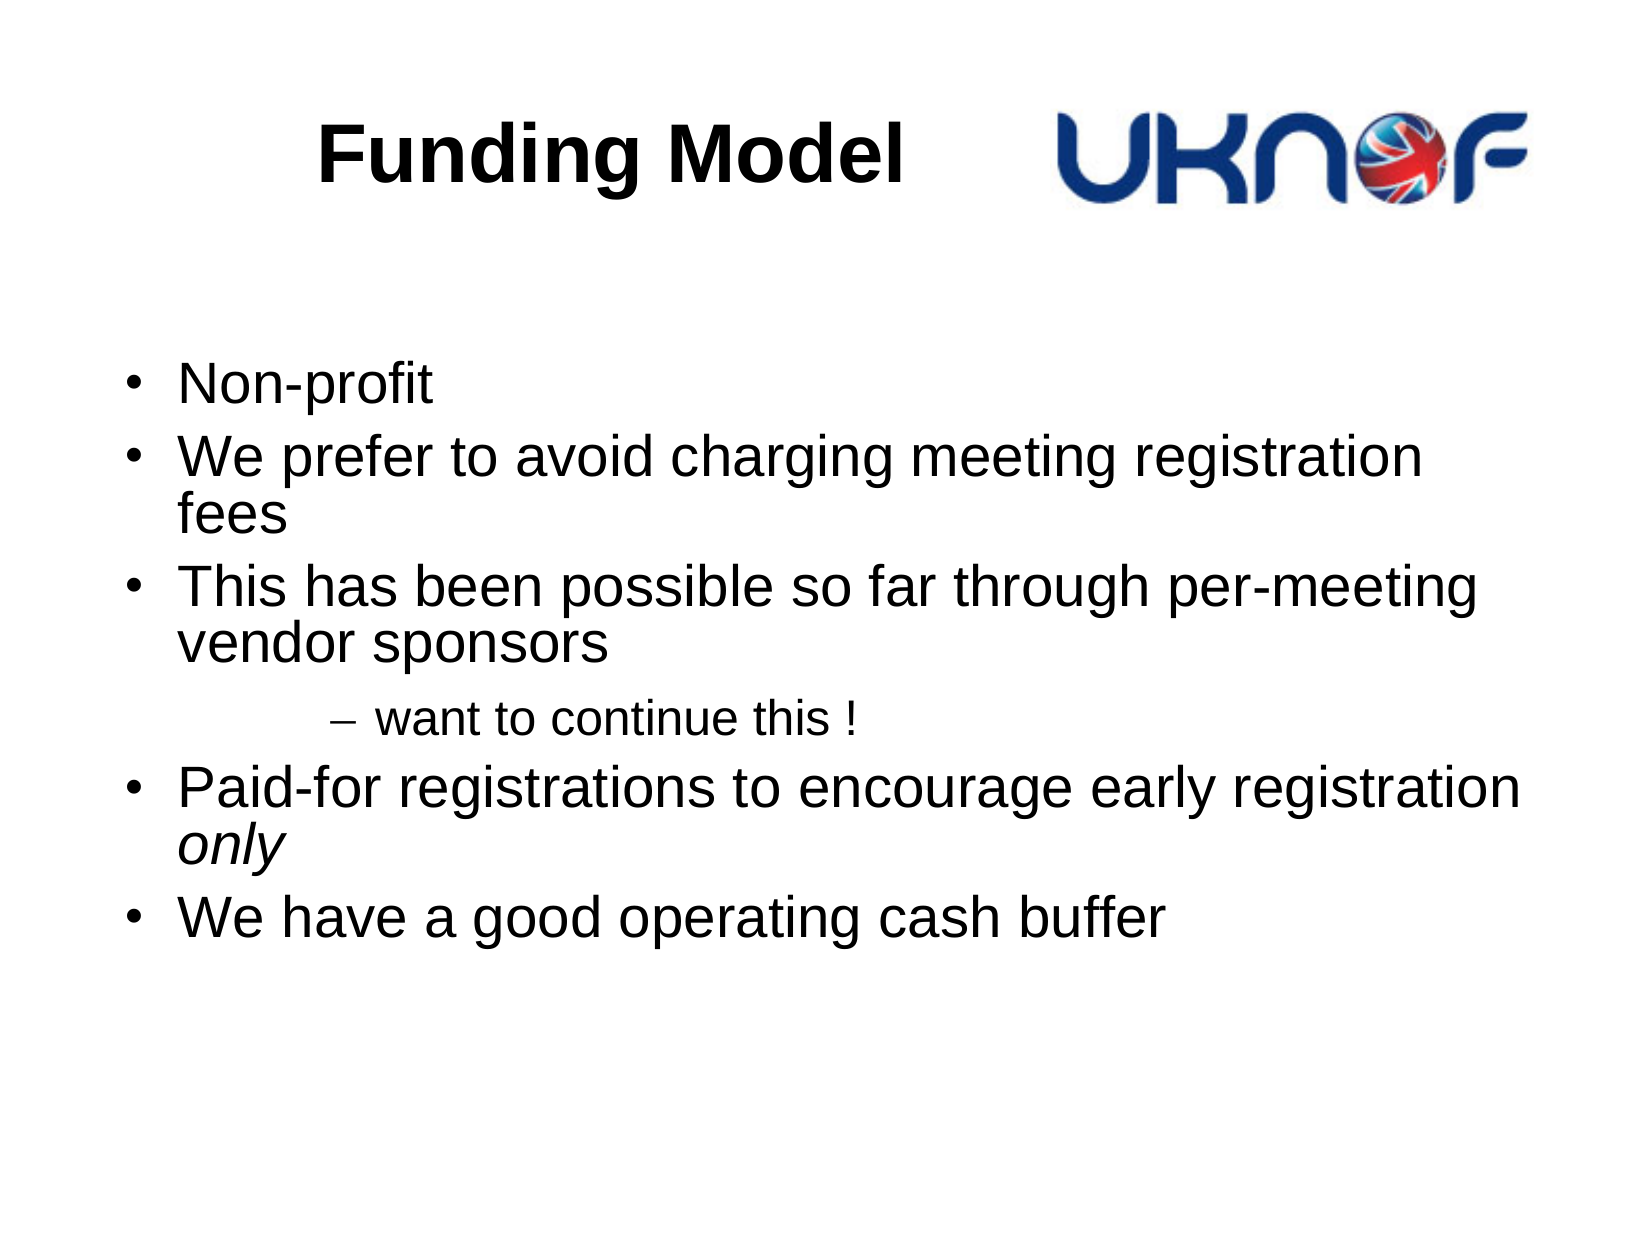

# Funding Model
Non-profit
We prefer to avoid charging meeting registration fees
This has been possible so far through per-meeting vendor sponsors
want to continue this !
Paid-for registrations to encourage early registration only
We have a good operating cash buffer